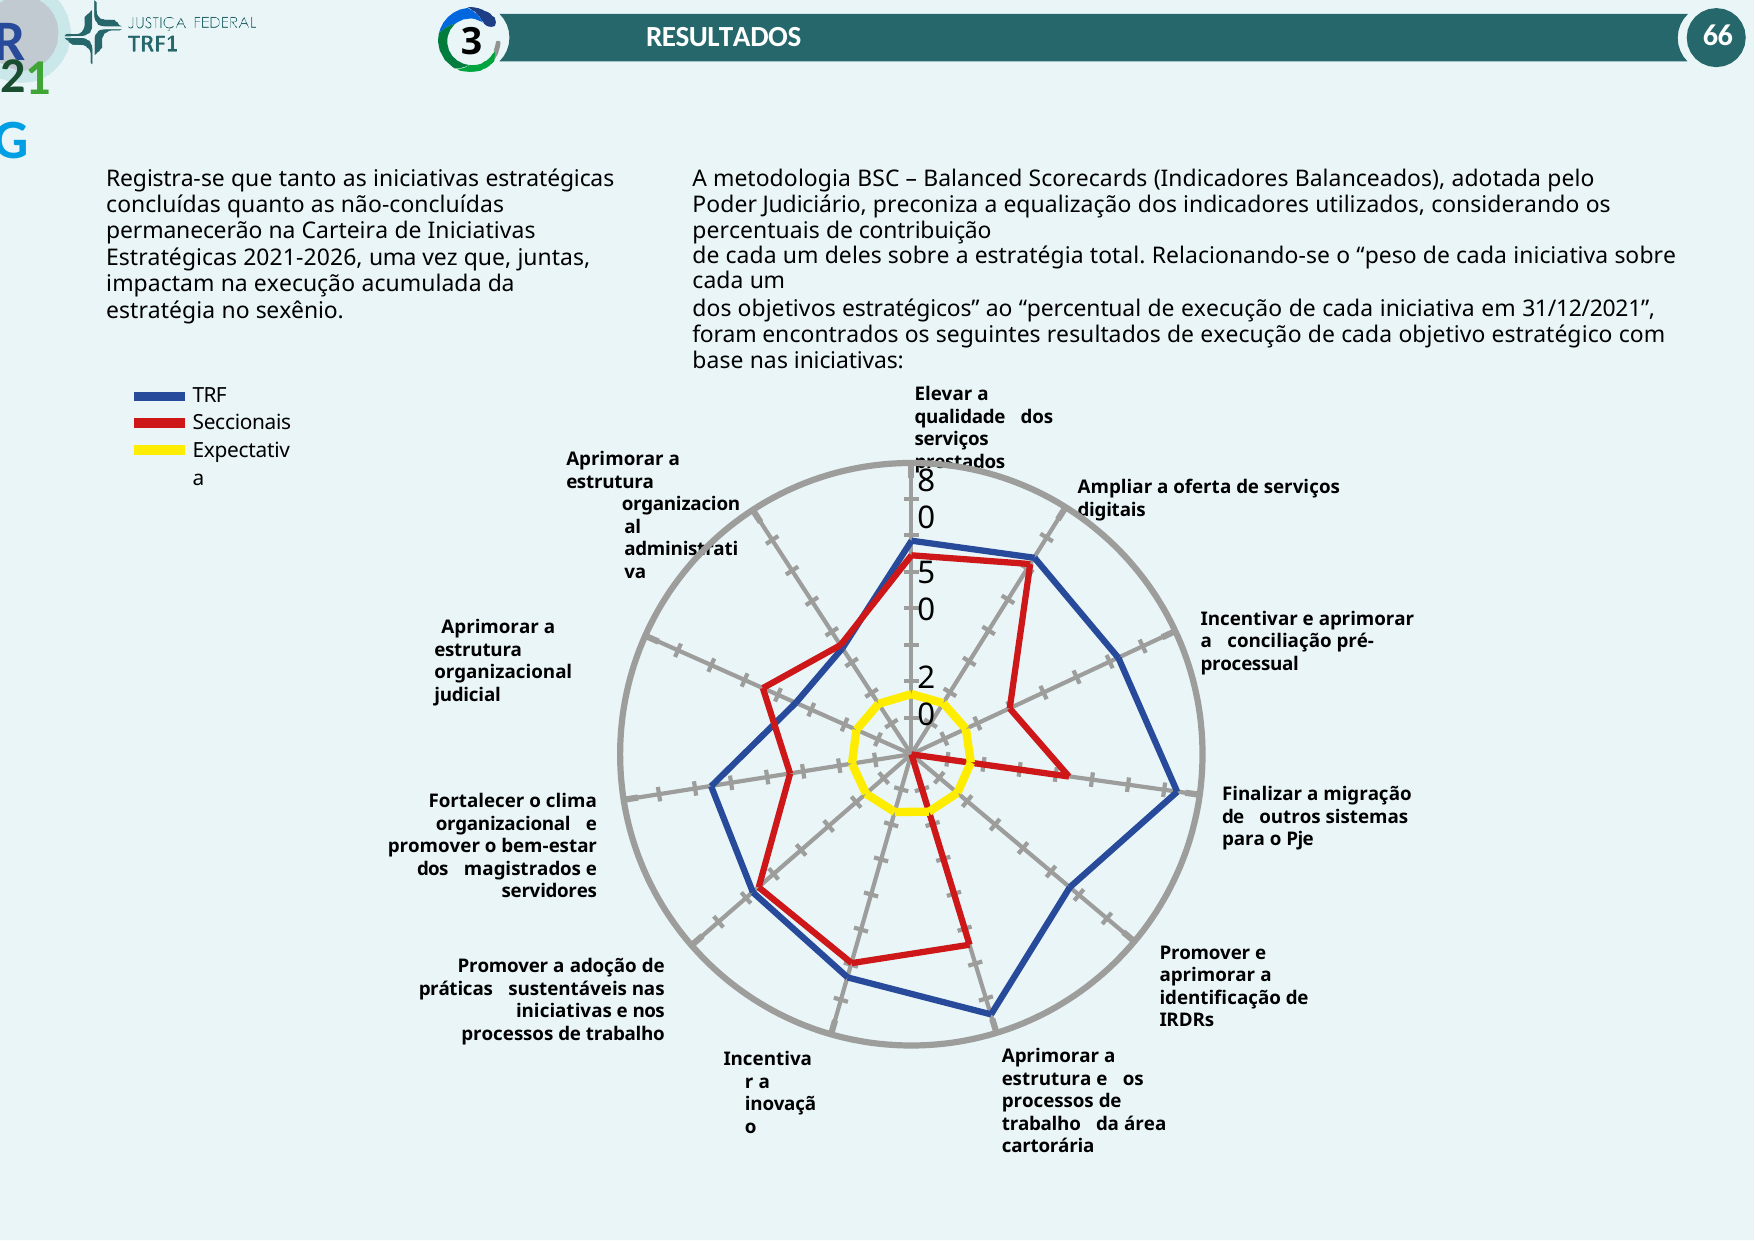

RG
66
3
21
RESULTADOS
Registra-se que tanto as iniciativas estratégicas concluídas quanto as não-concluídas permanecerão na Carteira de Iniciativas Estratégicas 2021-2026, uma vez que, juntas, impactam na execução acumulada da estratégia no sexênio.
A metodologia BSC – Balanced Scorecards (Indicadores Balanceados), adotada pelo Poder Judiciário, preconiza a equalização dos indicadores utilizados, considerando os percentuais de contribuição
de cada um deles sobre a estratégia total. Relacionando-se o “peso de cada iniciativa sobre cada um
dos objetivos estratégicos” ao “percentual de execução de cada iniciativa em 31/12/2021”, foram encontrados os seguintes resultados de execução de cada objetivo estratégico com base nas iniciativas:
TRF
Seccionais Expectativa
Elevar a qualidade dos serviços prestados
Aprimorar a estrutura
organizacional administrativa
80
Ampliar a oferta de serviços digitais
50
Incentivar e aprimorar a conciliação pré-processual
Aprimorar a estrutura organizacional judicial
20
Finalizar a migração de outros sistemas para o Pje
Fortalecer o clima organizacional e promover o bem-estar dos magistrados e servidores
Promover e aprimorar a identificação de IRDRs
Promover a adoção de práticas sustentáveis nas iniciativas e nos
processos de trabalho
Aprimorar a estrutura e os processos de trabalho da área cartorária
Incentivar a inovação